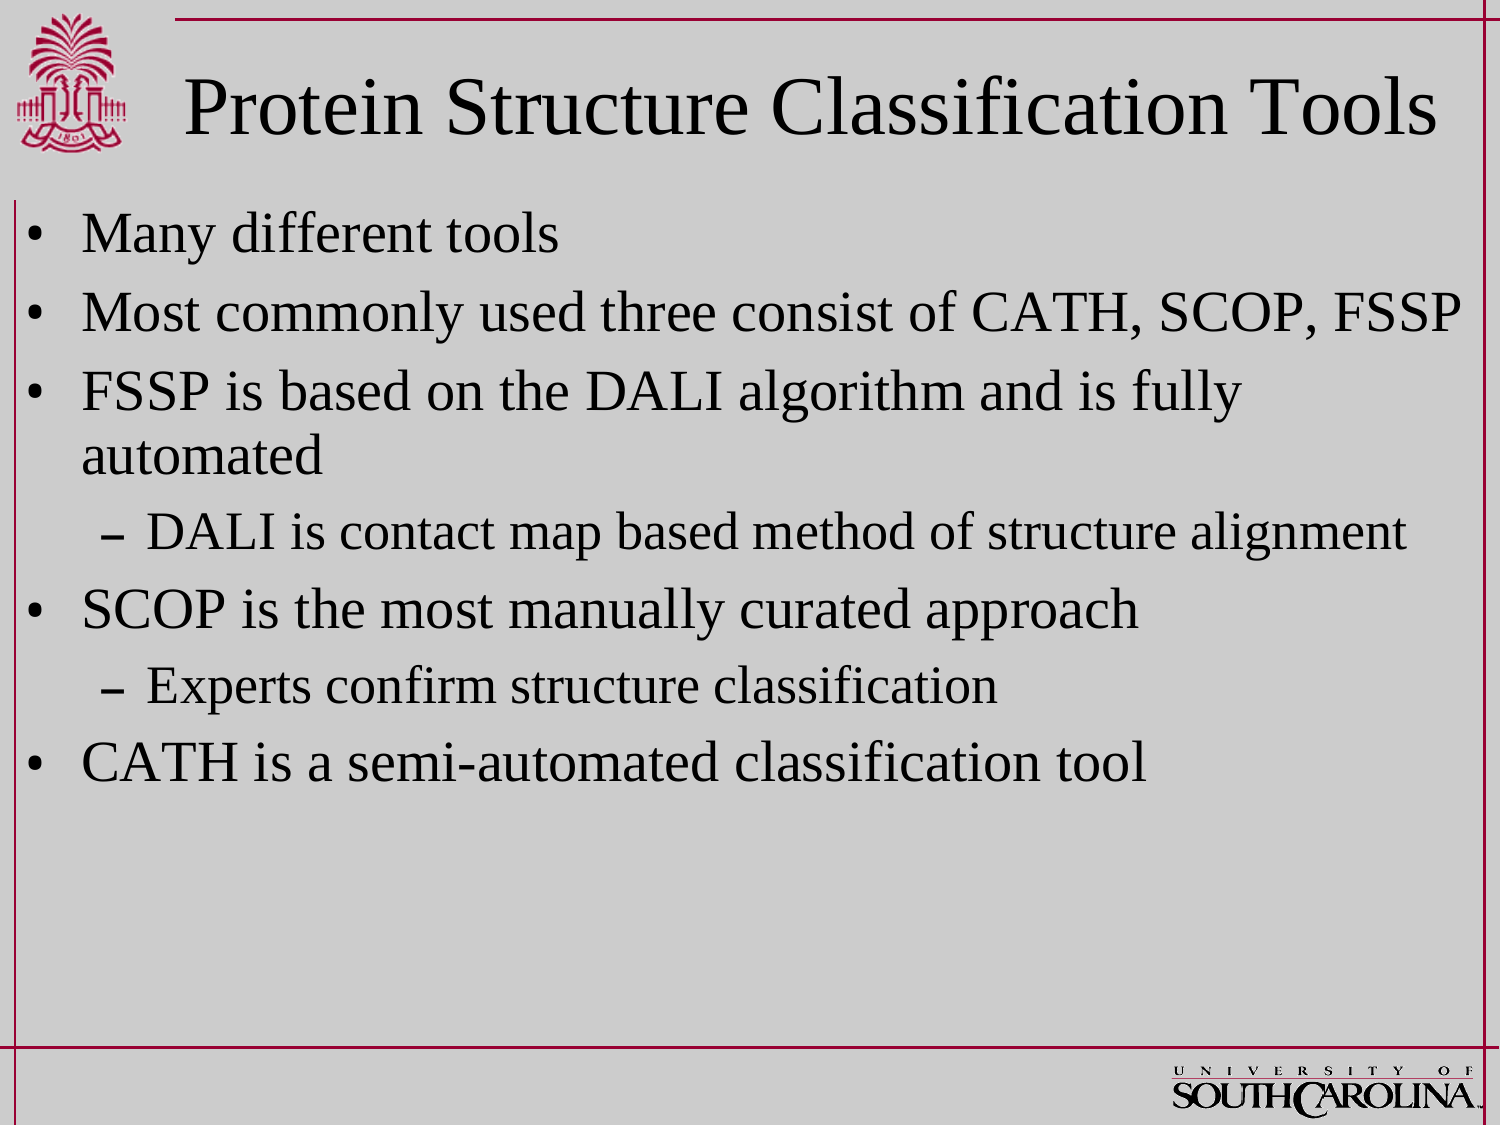

# Protein Structure Classification Tools
Many different tools
Most commonly used three consist of CATH, SCOP, FSSP
FSSP is based on the DALI algorithm and is fully automated
DALI is contact map based method of structure alignment
SCOP is the most manually curated approach
Experts confirm structure classification
CATH is a semi-automated classification tool